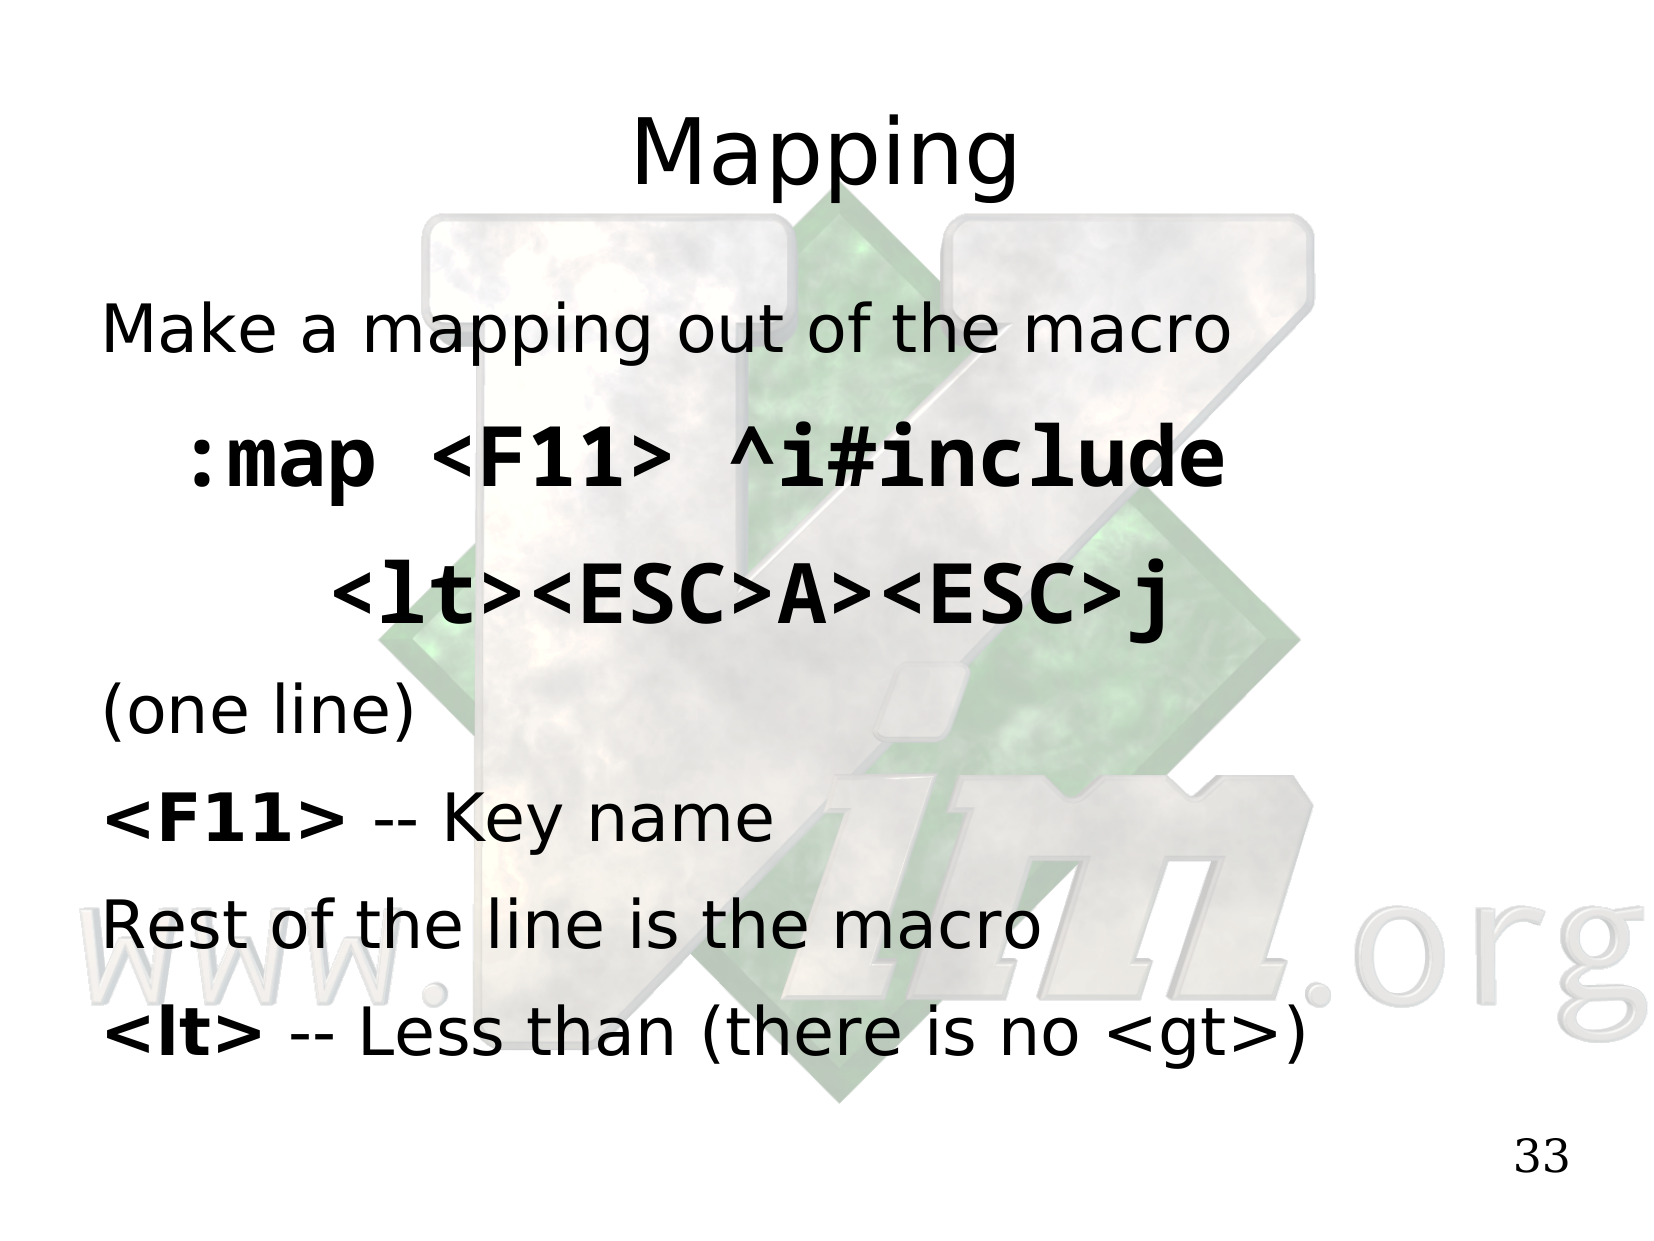

# Mapping
Make a mapping out of the macro
:map <F11> ^i#include
 <lt><ESC>A><ESC>j
(one line)
<F11> -- Key name
Rest of the line is the macro
<lt> -- Less than (there is no <gt>)
33